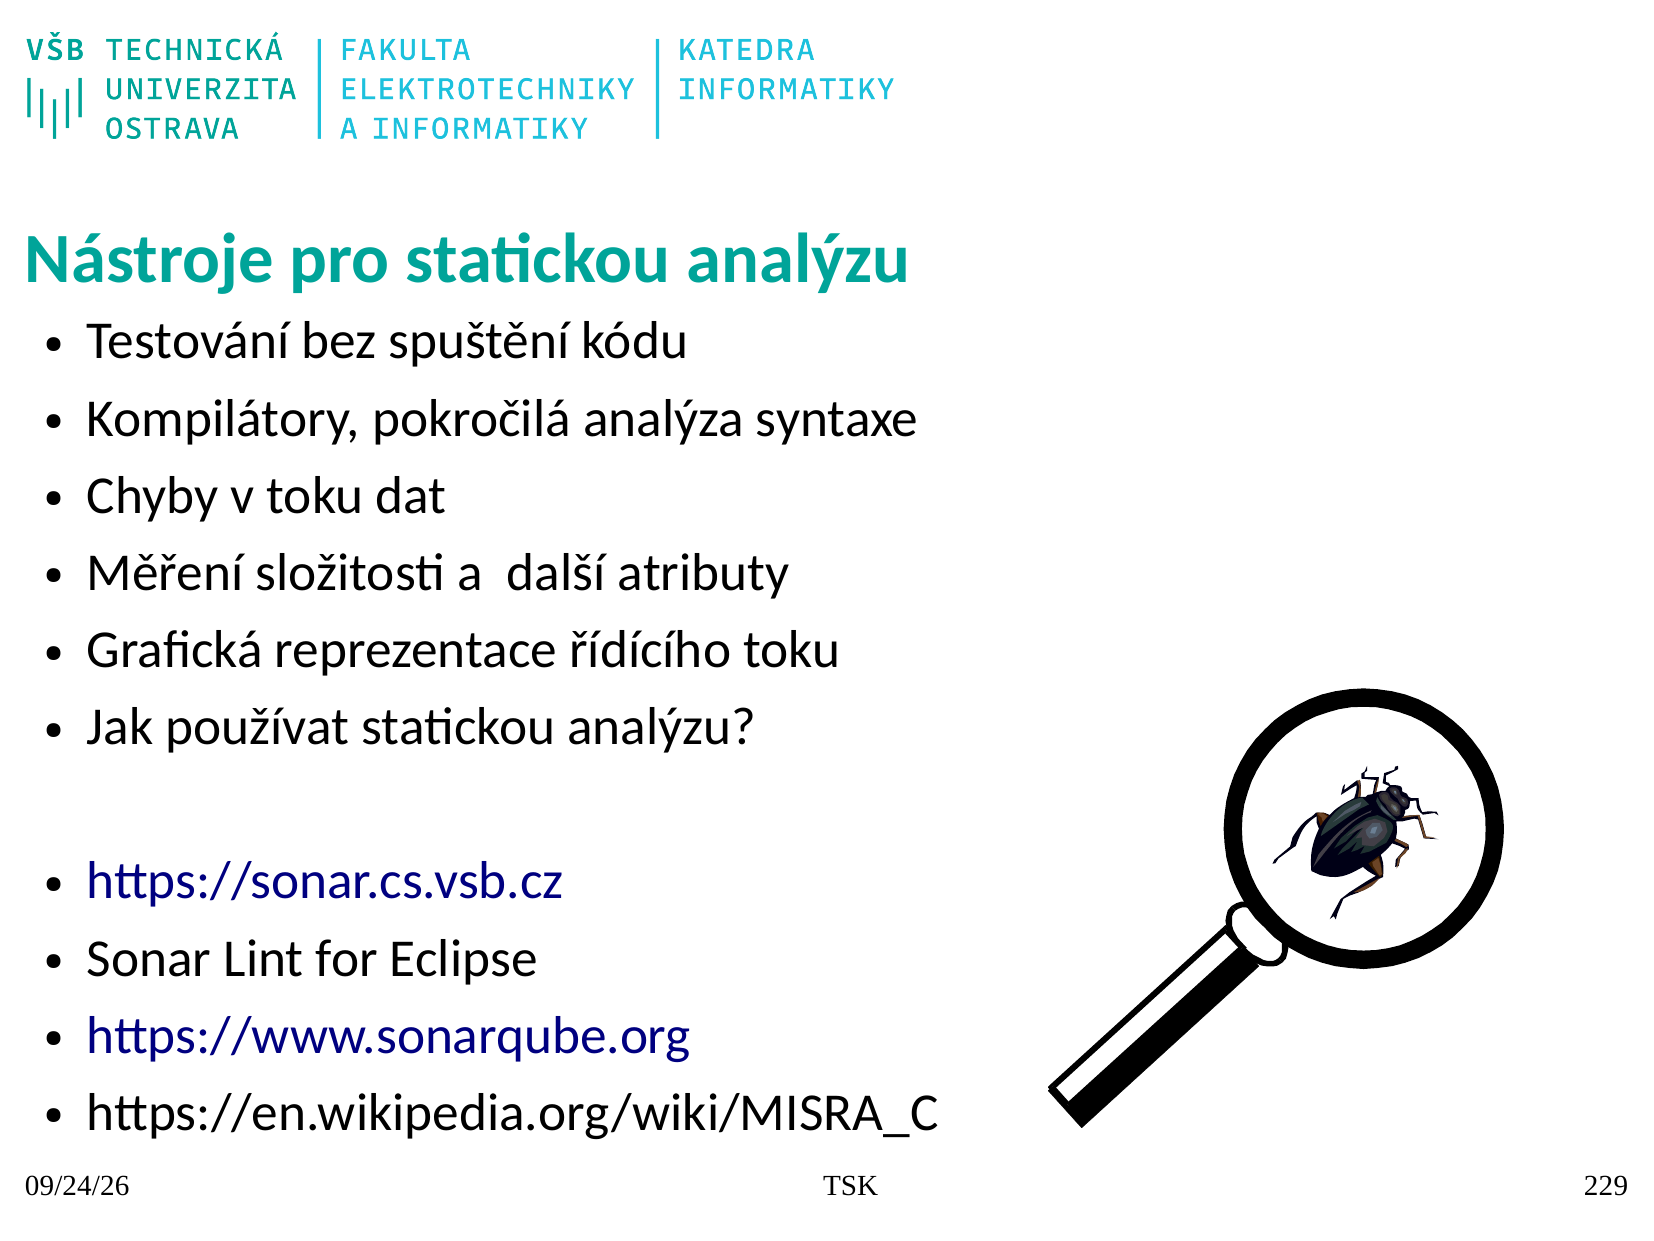

# Nástroje pro statickou analýzu
Testování bez spuštění kódu
Kompilátory, pokročilá analýza syntaxe
Chyby v toku dat
Měření složitosti a další atributy
Grafická reprezentace řídícího toku
Jak používat statickou analýzu?
https://sonar.cs.vsb.cz
Sonar Lint for Eclipse
https://www.sonarqube.org
https://en.wikipedia.org/wiki/MISRA_C
TSK
229